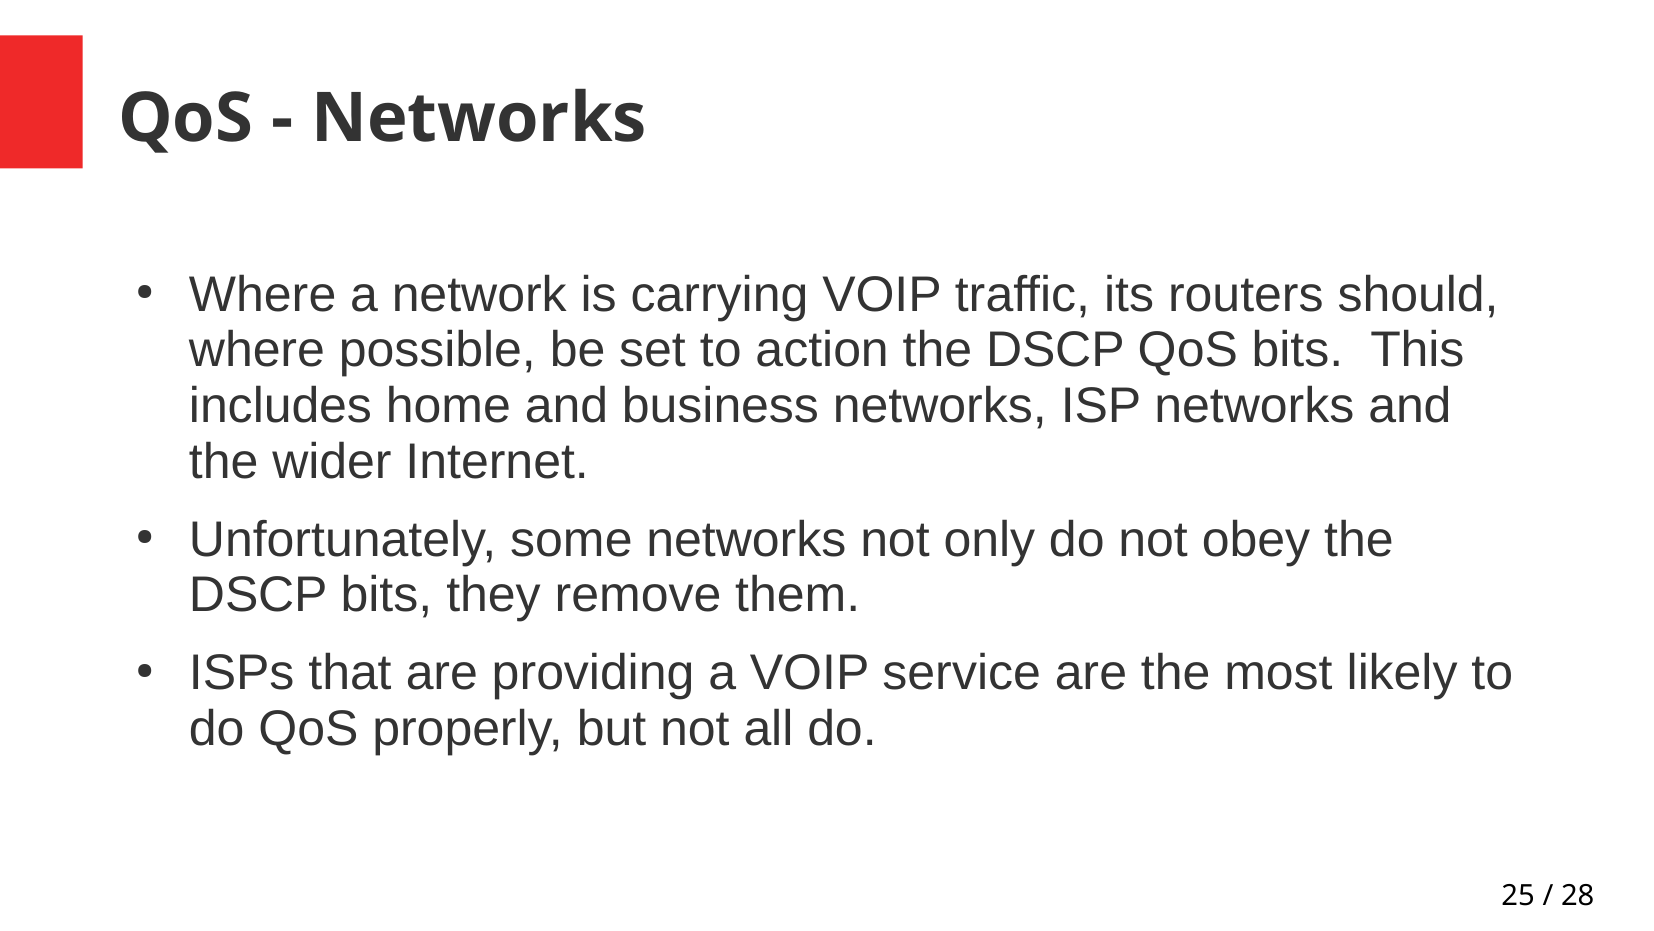

# QoS - Networks
Where a network is carrying VOIP traffic, its routers should, where possible, be set to action the DSCP QoS bits. This includes home and business networks, ISP networks and the wider Internet.
Unfortunately, some networks not only do not obey the DSCP bits, they remove them.
ISPs that are providing a VOIP service are the most likely to do QoS properly, but not all do.
25